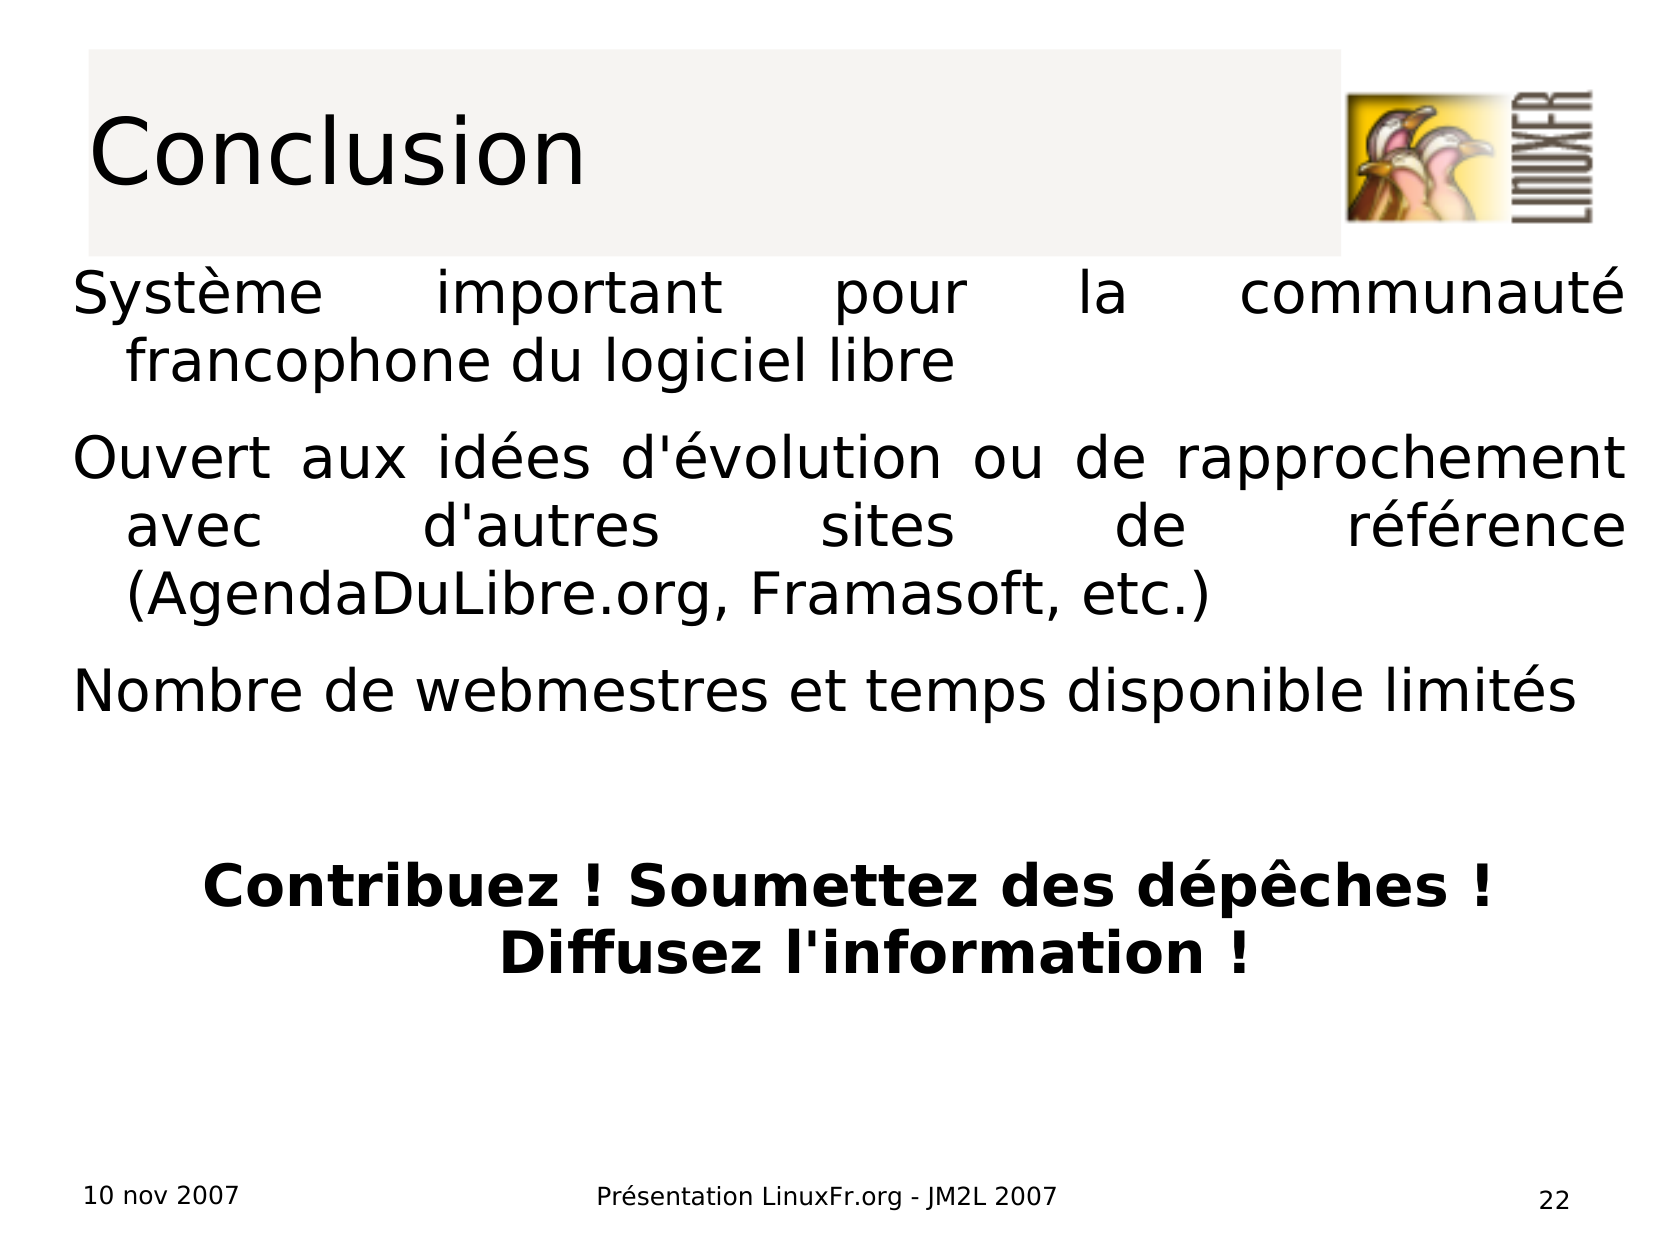

# Conclusion
Système important pour la communauté francophone du logiciel libre
Ouvert aux idées d'évolution ou de rapprochement avec d'autres sites de référence (AgendaDuLibre.org, Framasoft, etc.)
Nombre de webmestres et temps disponible limités
Contribuez ! Soumettez des dépêches ! Diffusez l'information !
4665
10 nov 2007
Présentation LinuxFr.org - JM2L 2007
22